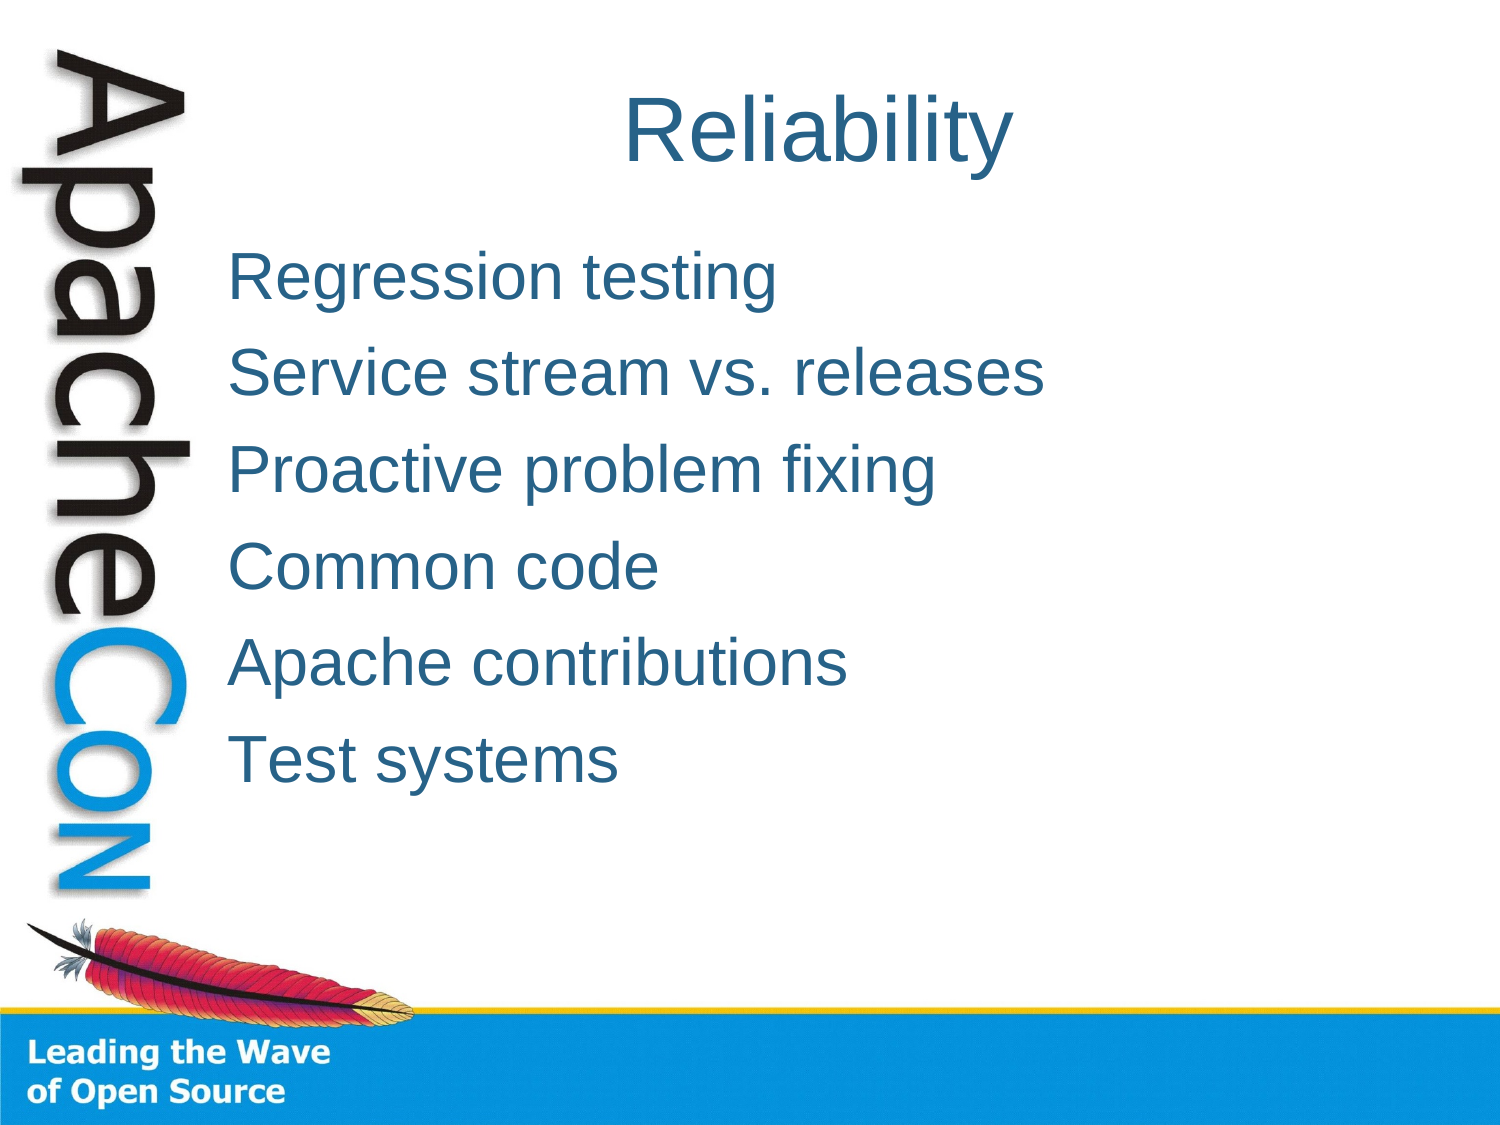

# Reliability
Regression testing
Service stream vs. releases
Proactive problem fixing
Common code
Apache contributions
Test systems